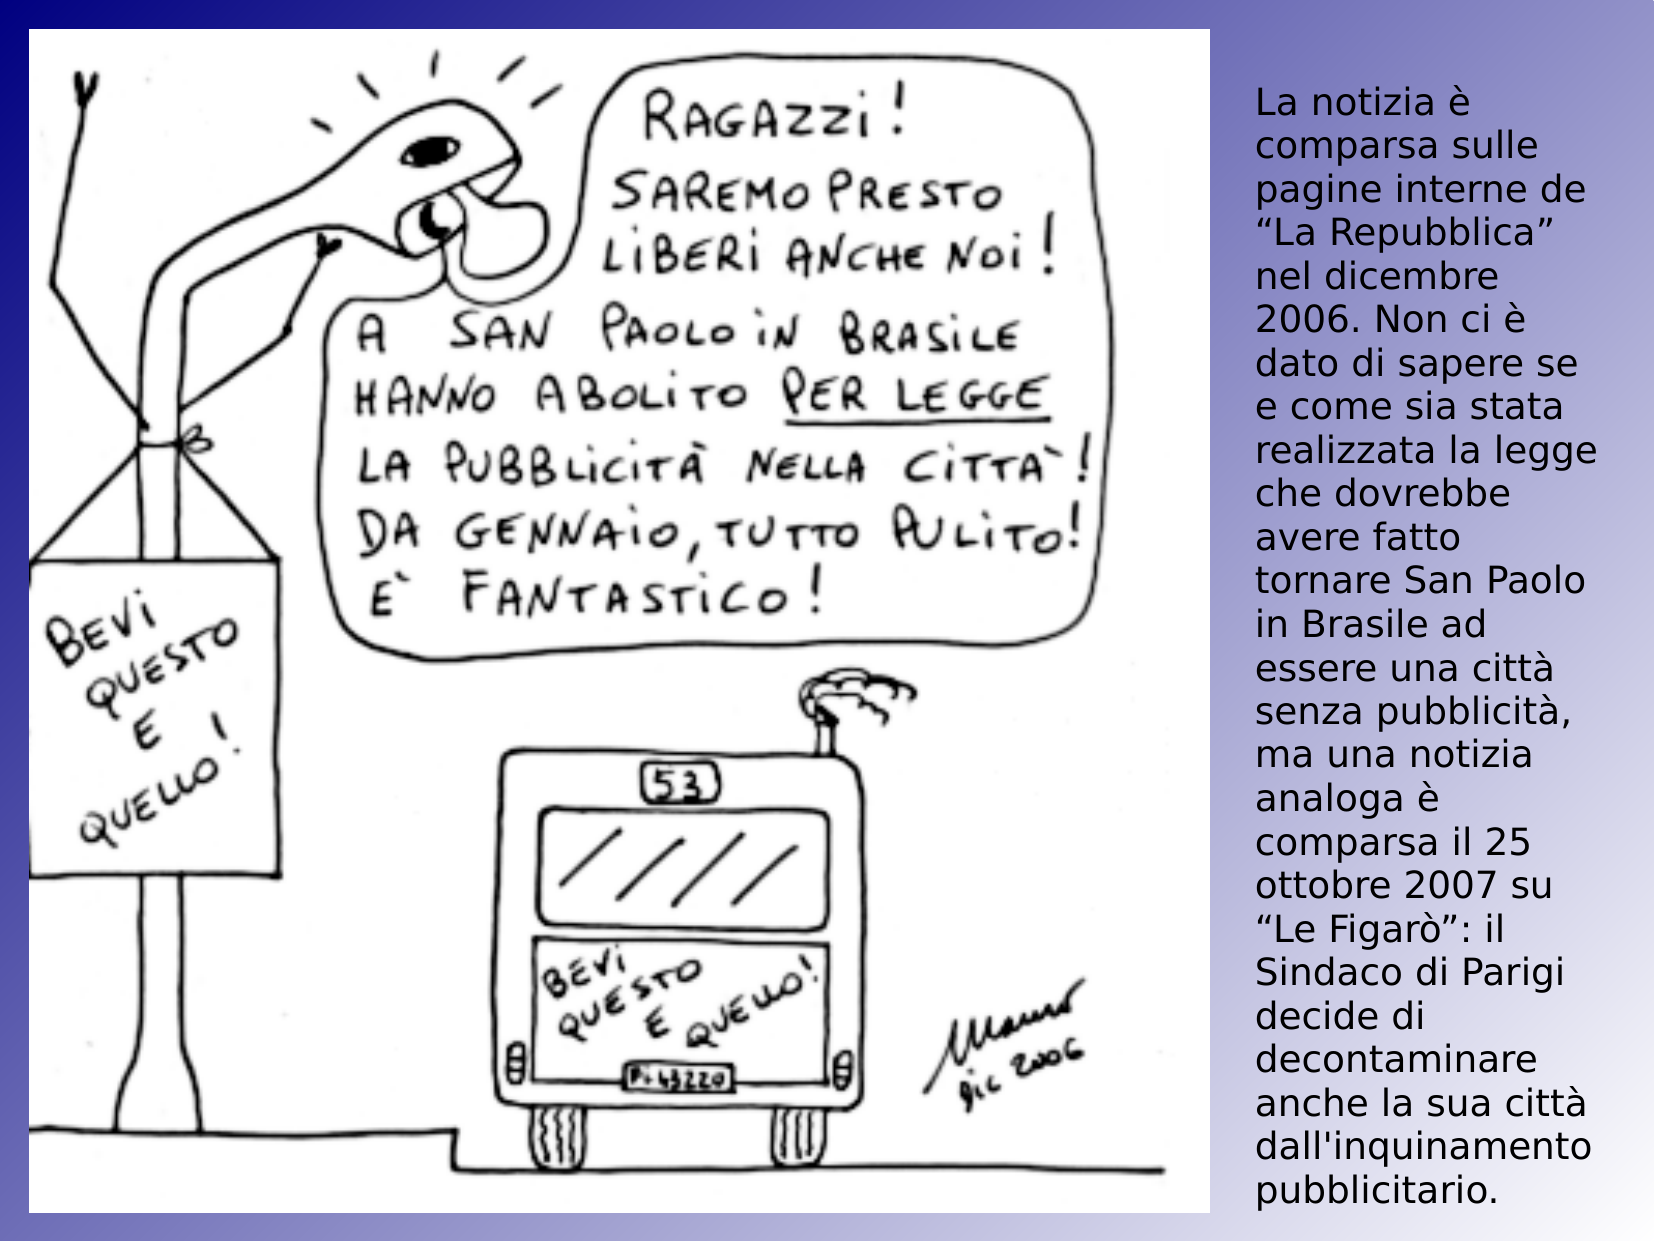

La notizia è comparsa sulle pagine interne de “La Repubblica” nel dicembre 2006. Non ci è dato di sapere se e come sia stata realizzata la legge che dovrebbe avere fatto tornare San Paolo in Brasile ad essere una città senza pubblicità, ma una notizia analoga è comparsa il 25 ottobre 2007 su “Le Figarò”: il Sindaco di Parigi decide di decontaminare anche la sua città dall'inquinamento pubblicitario.